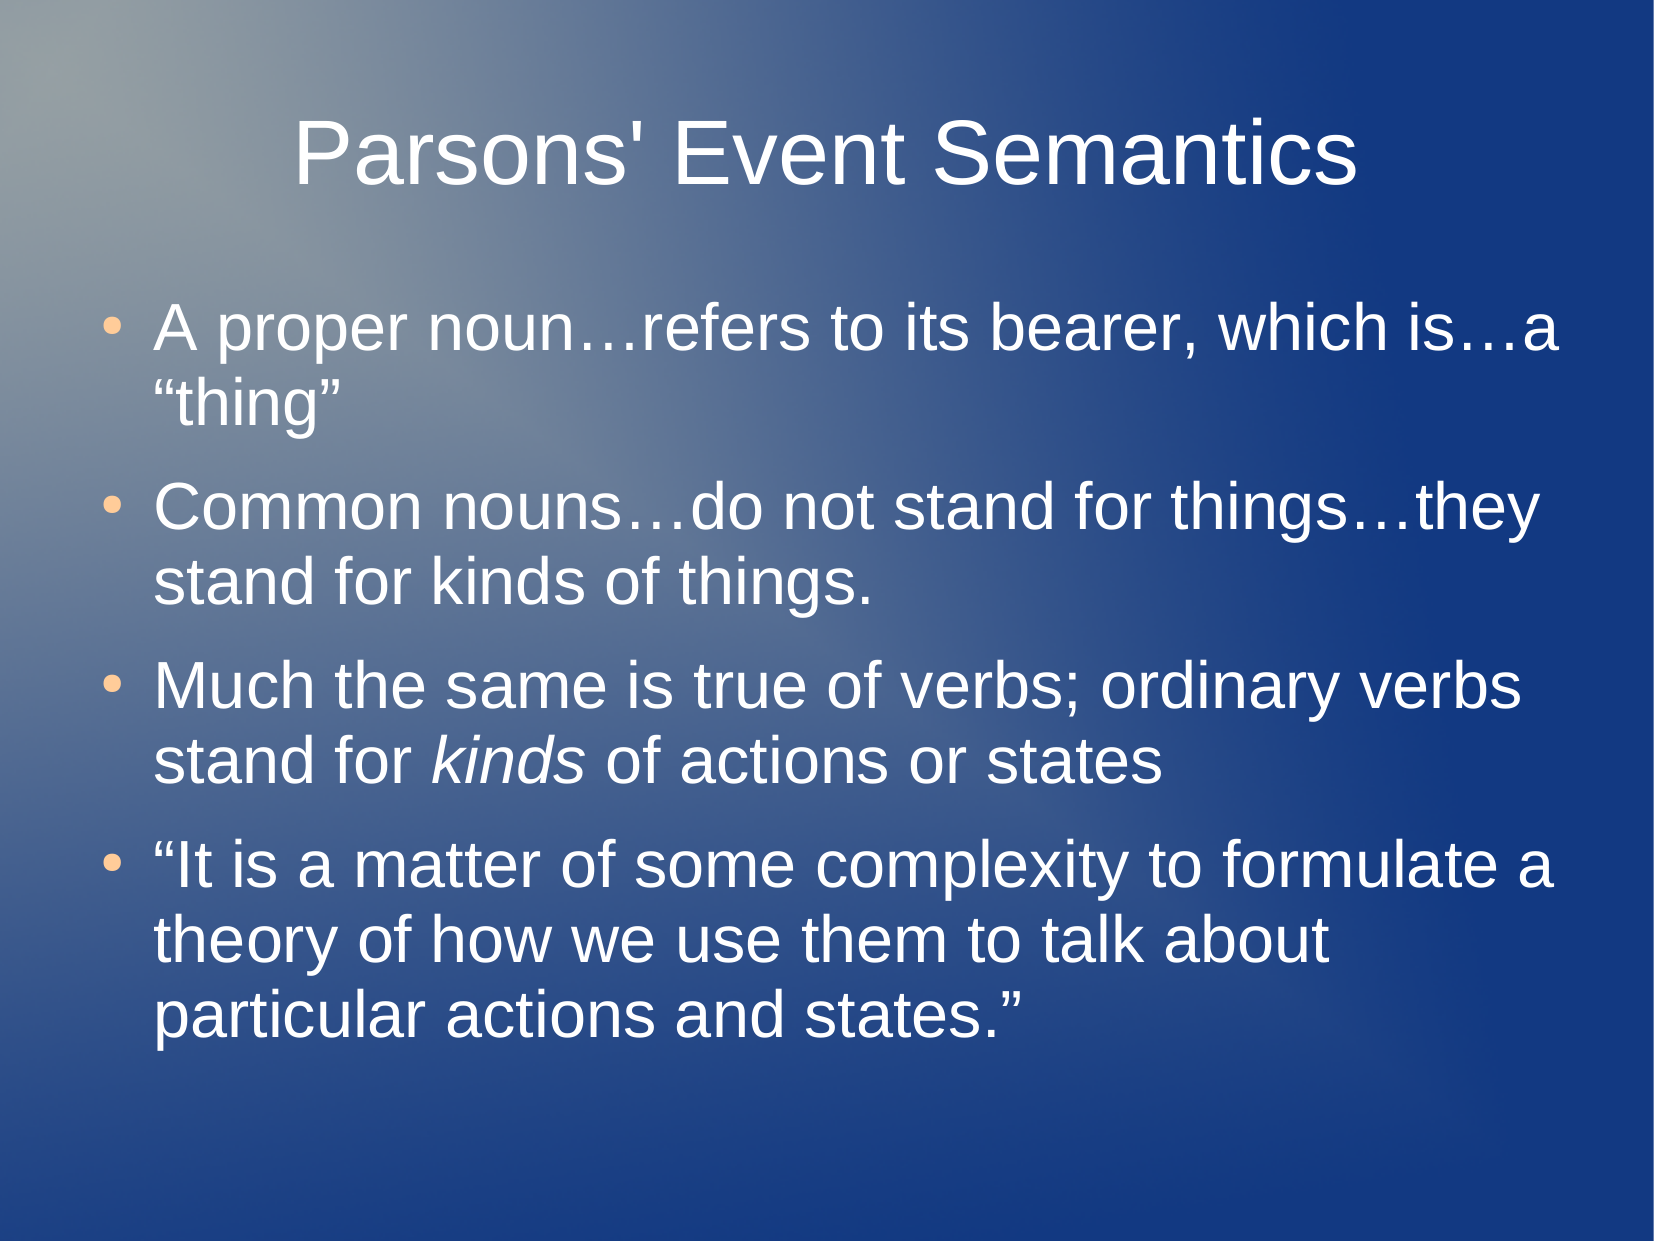

# Parsons' Event Semantics
A proper noun…refers to its bearer, which is…a “thing”
Common nouns…do not stand for things…they stand for kinds of things.
Much the same is true of verbs; ordinary verbs stand for kinds of actions or states
“It is a matter of some complexity to formulate a theory of how we use them to talk about particular actions and states.”